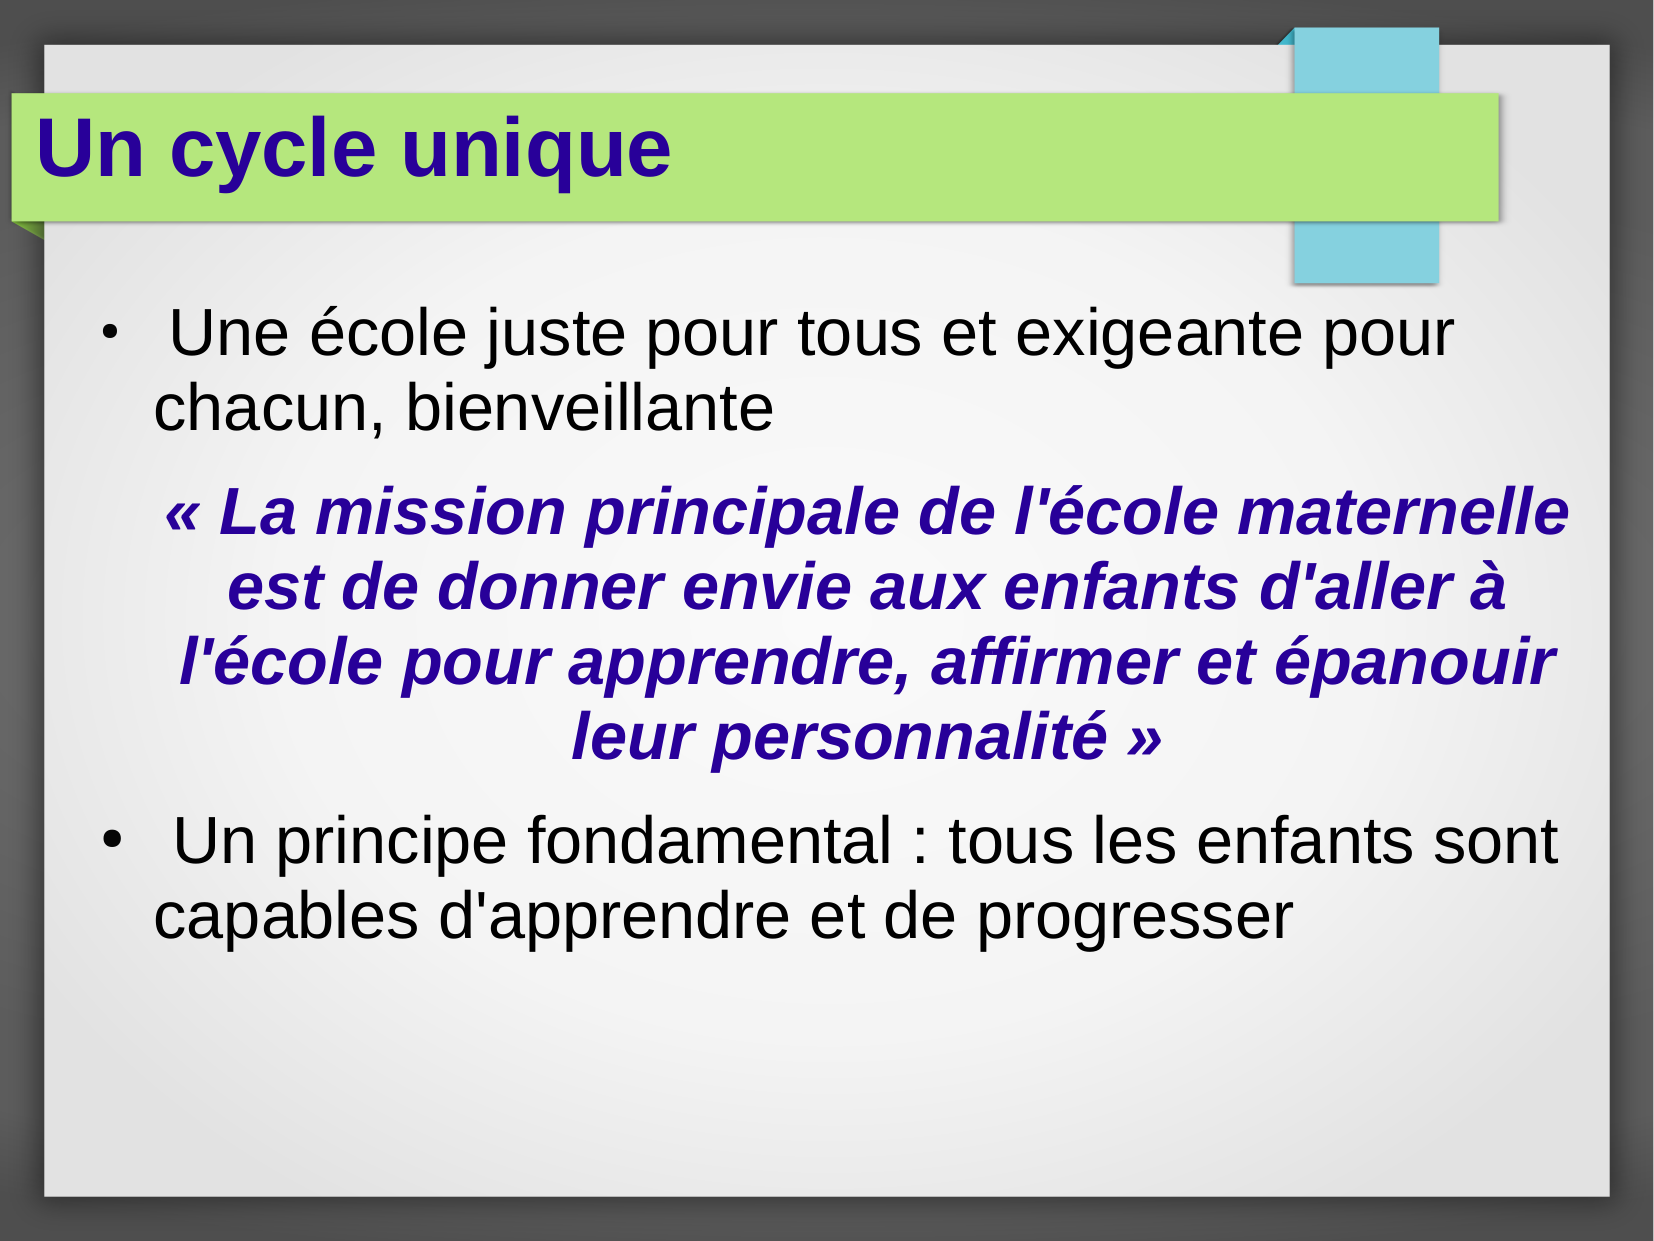

Un cycle unique
# Une école juste pour tous et exigeante pour chacun, bienveillante
« La mission principale de l'école maternelle est de donner envie aux enfants d'aller à l'école pour apprendre, affirmer et épanouir leur personnalité »
 Un principe fondamental : tous les enfants sont capables d'apprendre et de progresser